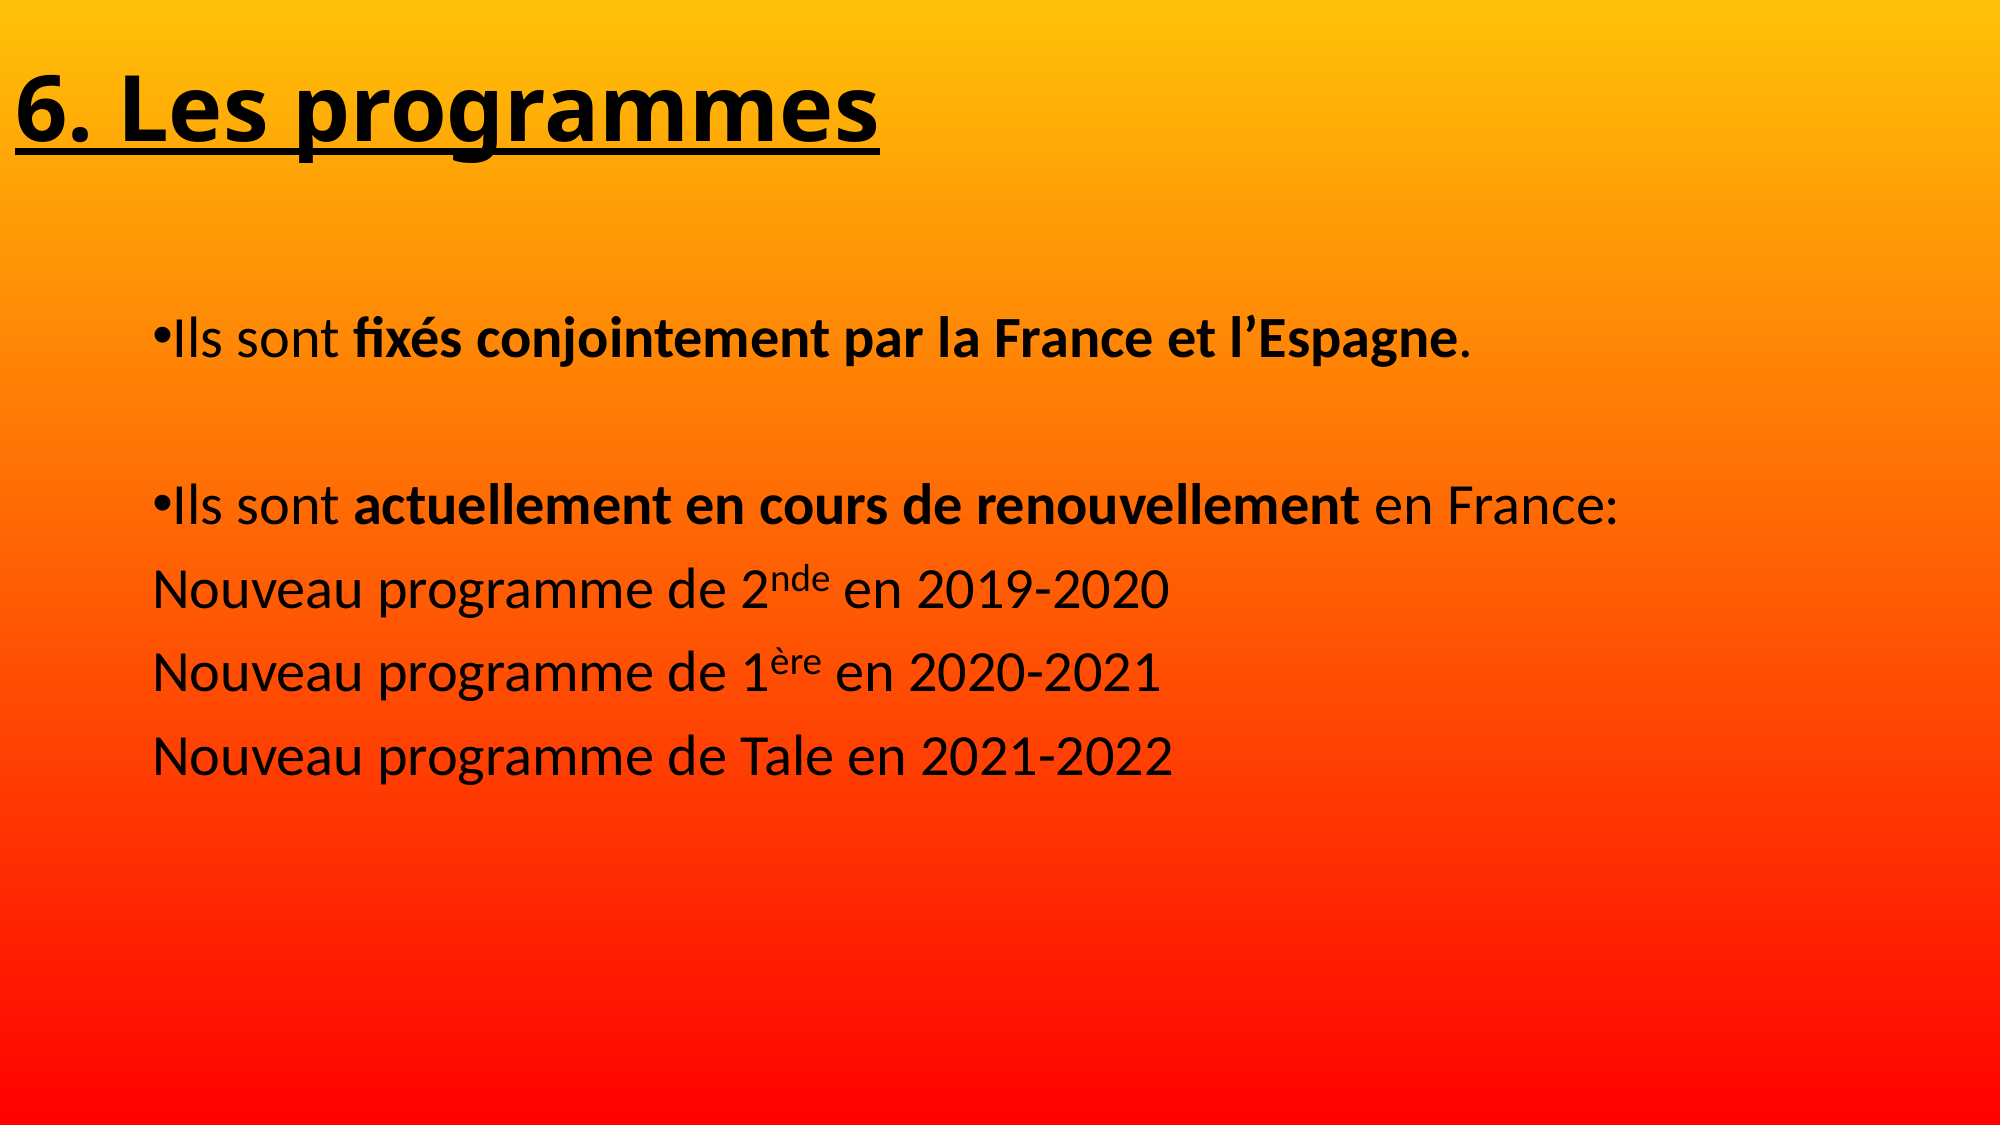

# 6. Les programmes
Ils sont fixés conjointement par la France et l’Espagne.
Ils sont actuellement en cours de renouvellement en France:
Nouveau programme de 2nde en 2019-2020
Nouveau programme de 1ère en 2020-2021
Nouveau programme de Tale en 2021-2022